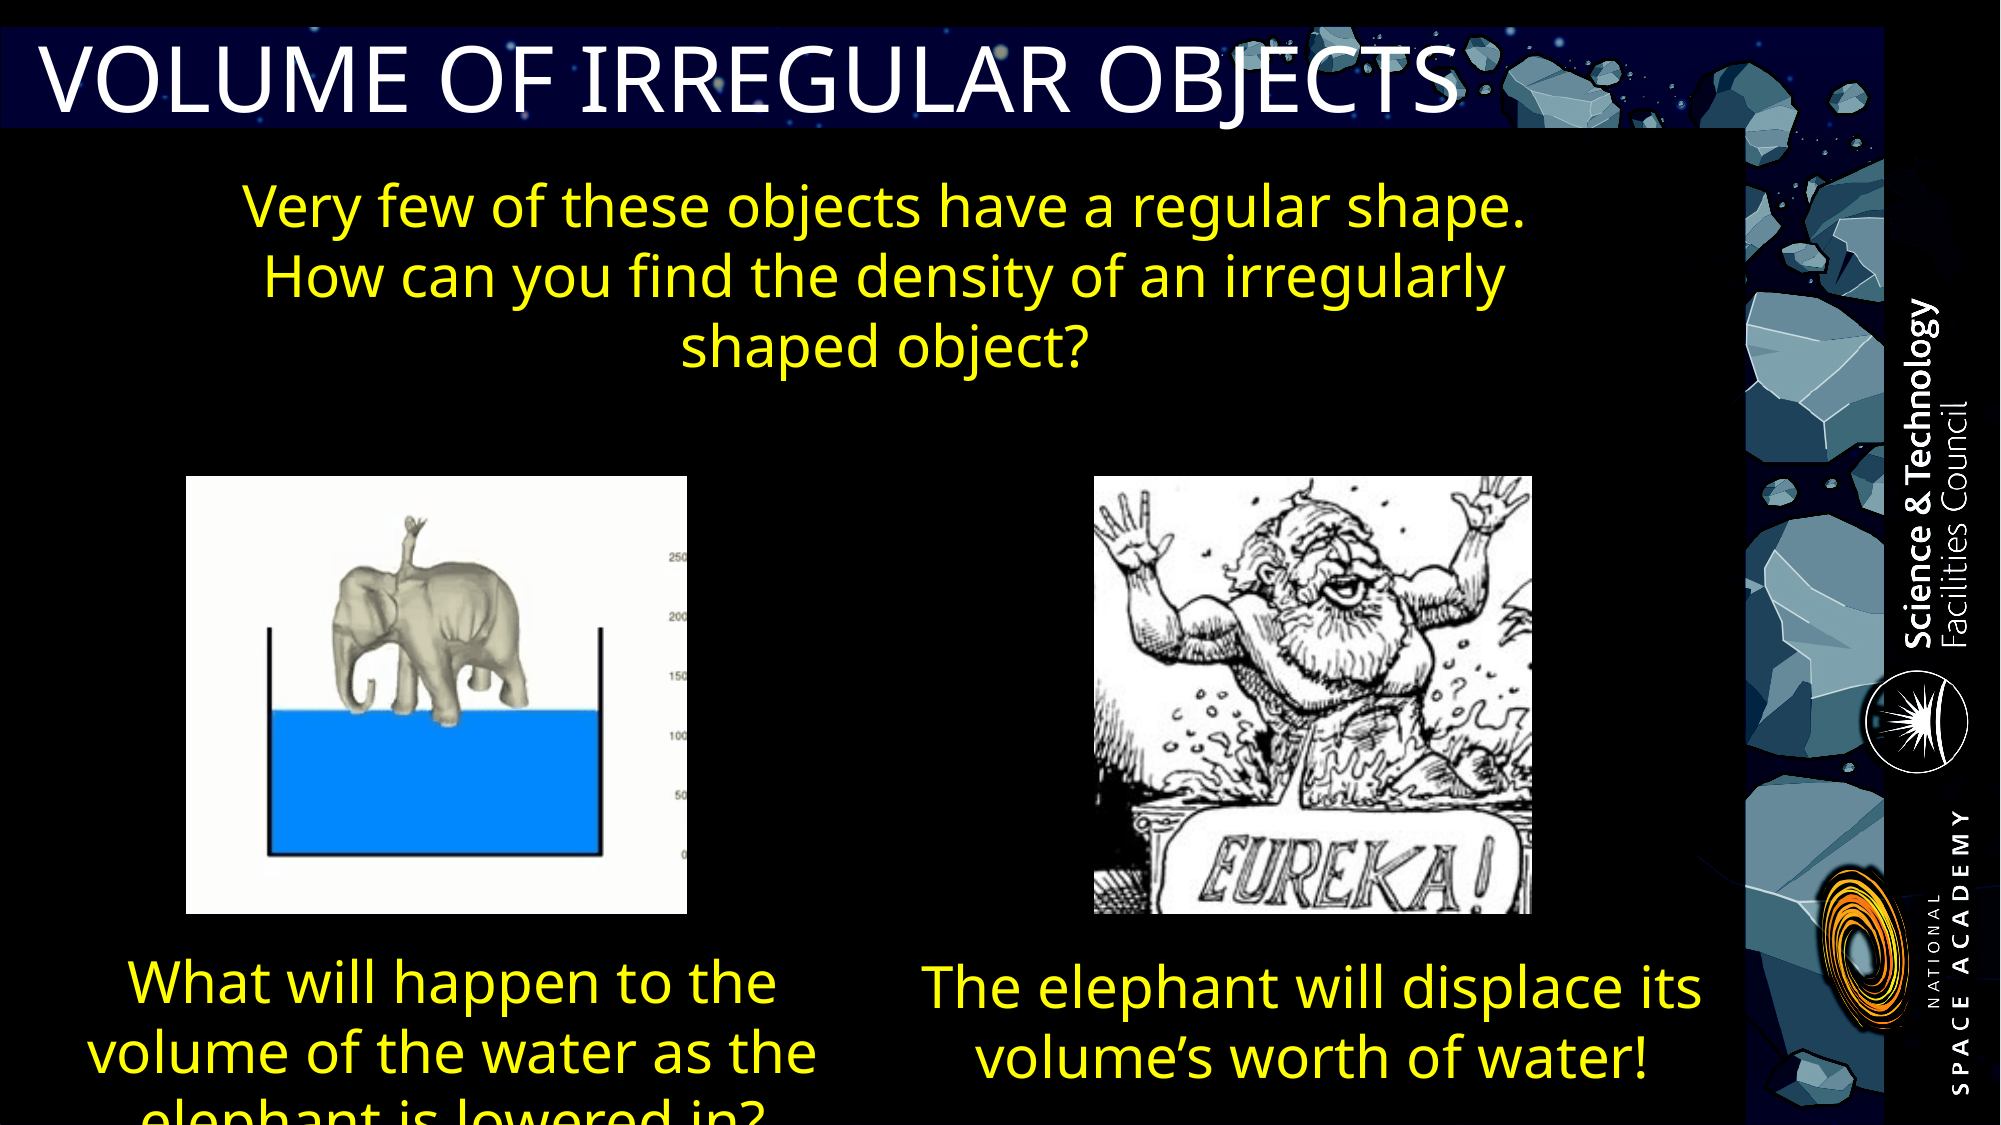

VOLUME OF IRREGULAR OBJECTS
Very few of these objects have a regular shape. How can you find the density of an irregularly shaped object?
What will happen to the volume of the water as the elephant is lowered in?
The elephant will displace its volume’s worth of water!